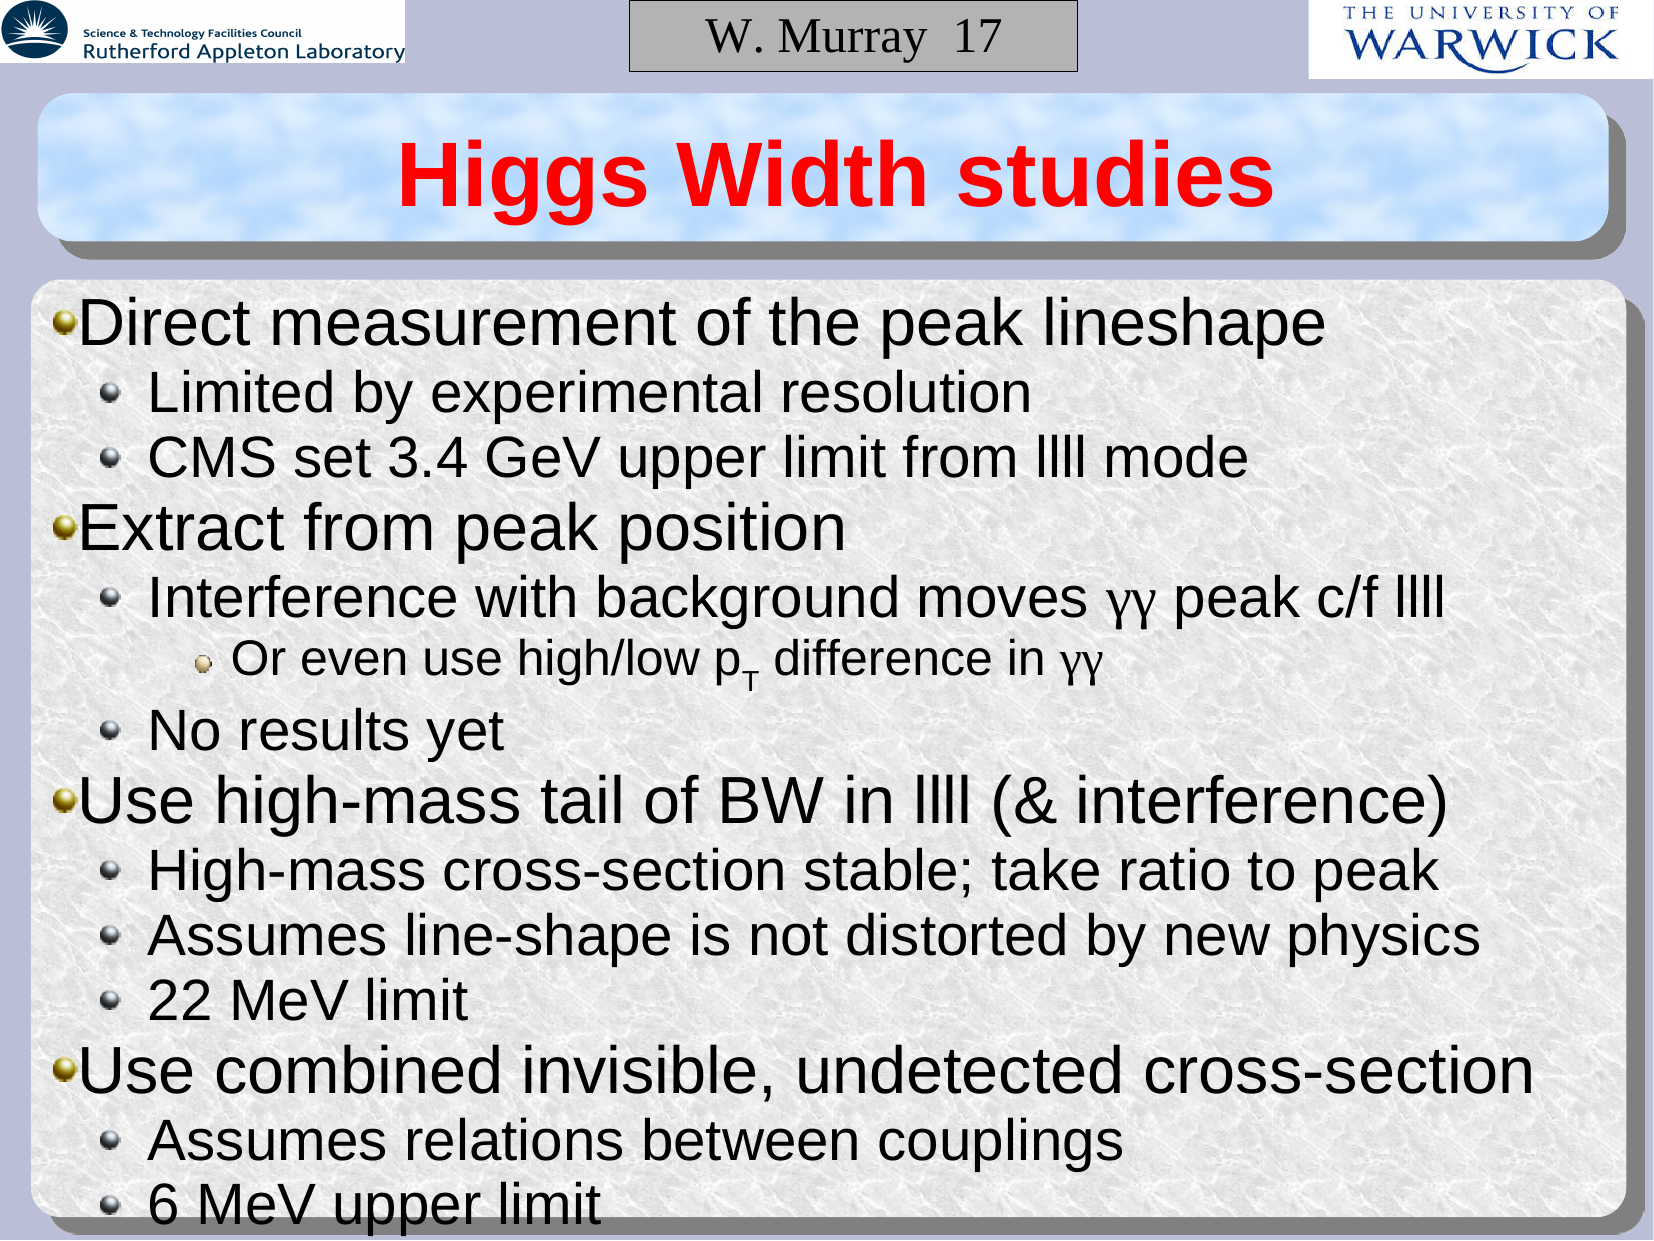

# Higgs Width studies
Direct measurement of the peak lineshape
Limited by experimental resolution
CMS set 3.4 GeV upper limit from llll mode
Extract from peak position
Interference with background moves γγ peak c/f llll
Or even use high/low pT difference in γγ
No results yet
Use high-mass tail of BW in llll (& interference)
High-mass cross-section stable; take ratio to peak
Assumes line-shape is not distorted by new physics
22 MeV limit
Use combined invisible, undetected cross-section
Assumes relations between couplings
6 MeV upper limit